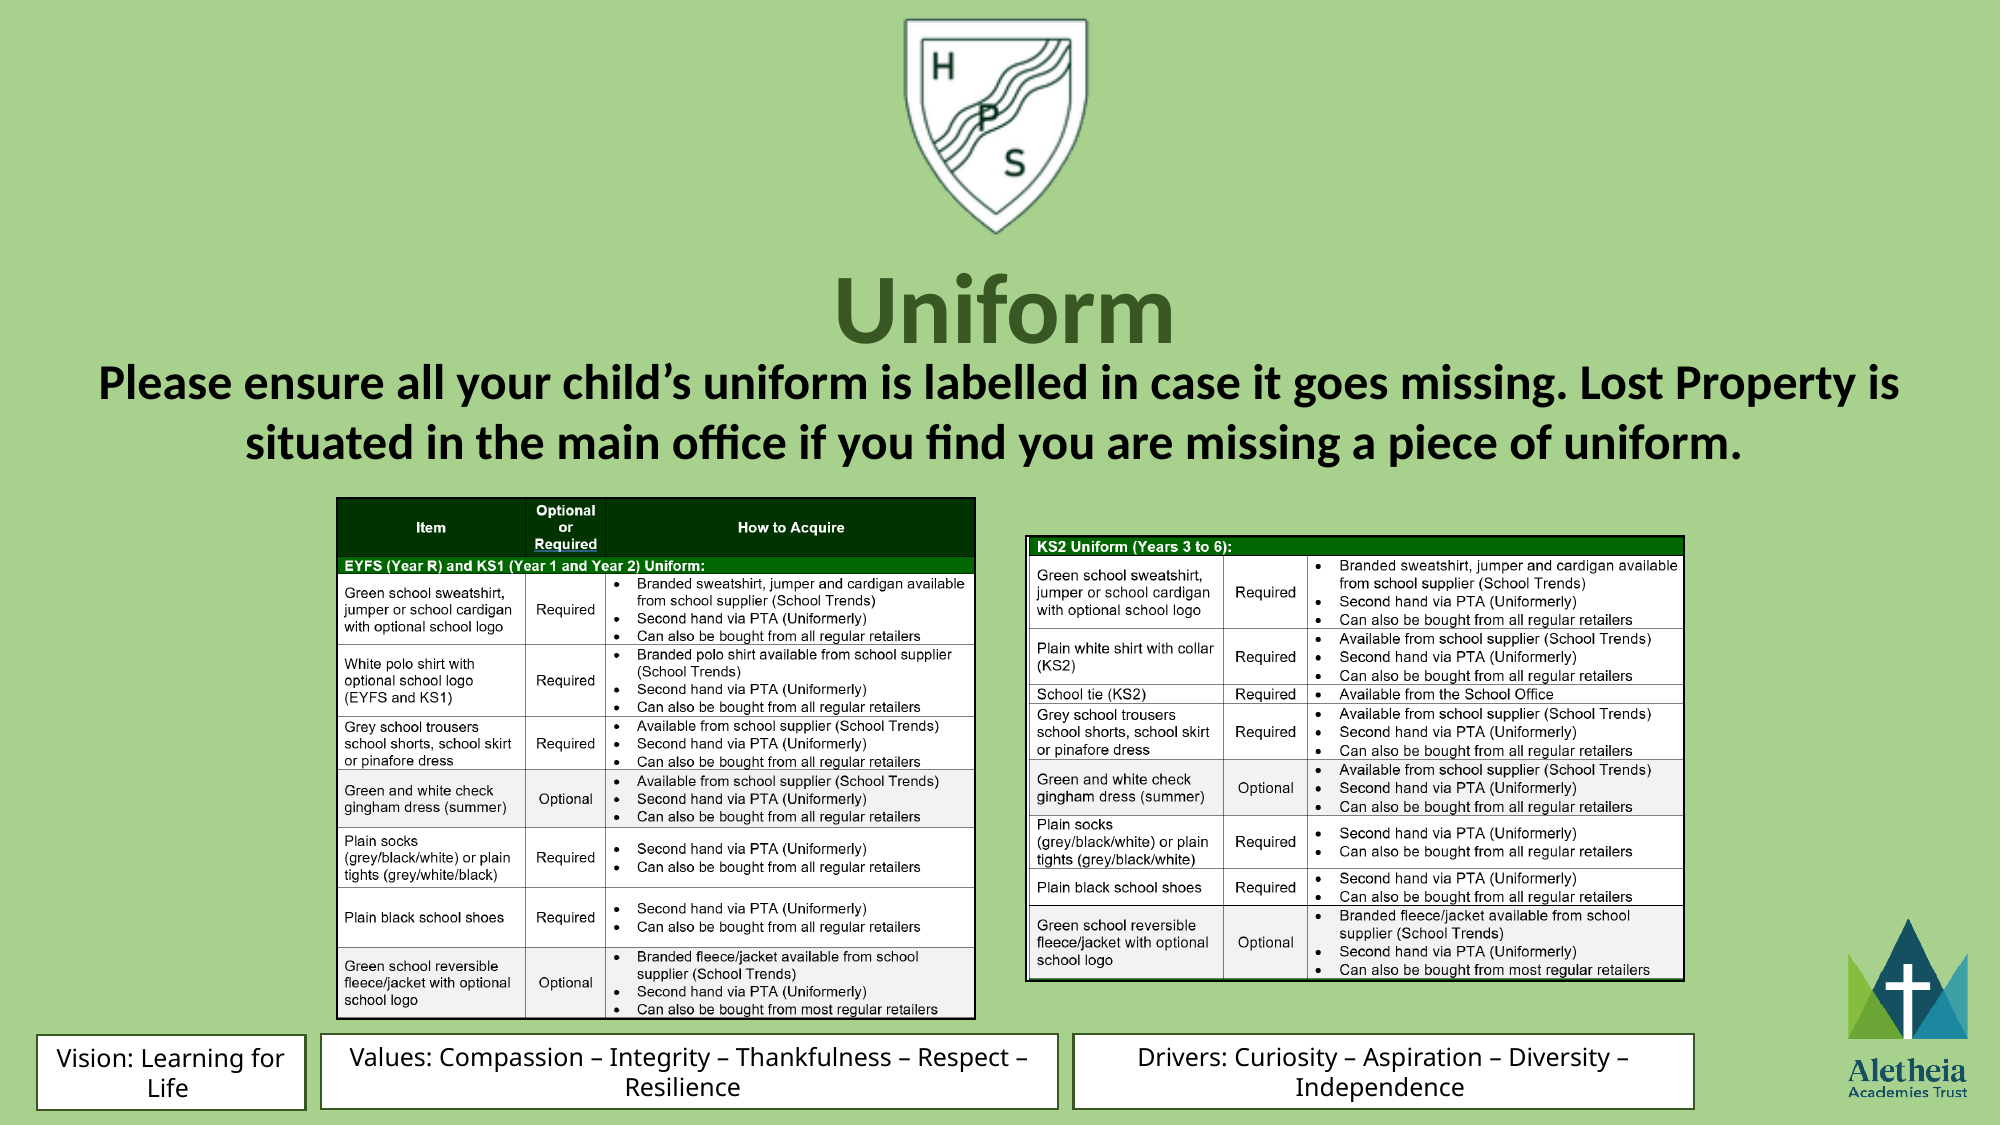

Uniform
Please ensure all your child’s uniform is labelled in case it goes missing. Lost Property is situated in the main office if you find you are missing a piece of uniform.
Values: Compassion – Integrity – Thankfulness – Respect – Resilience
Drivers: Curiosity – Aspiration – Diversity – Independence
Vision: Learning for Life